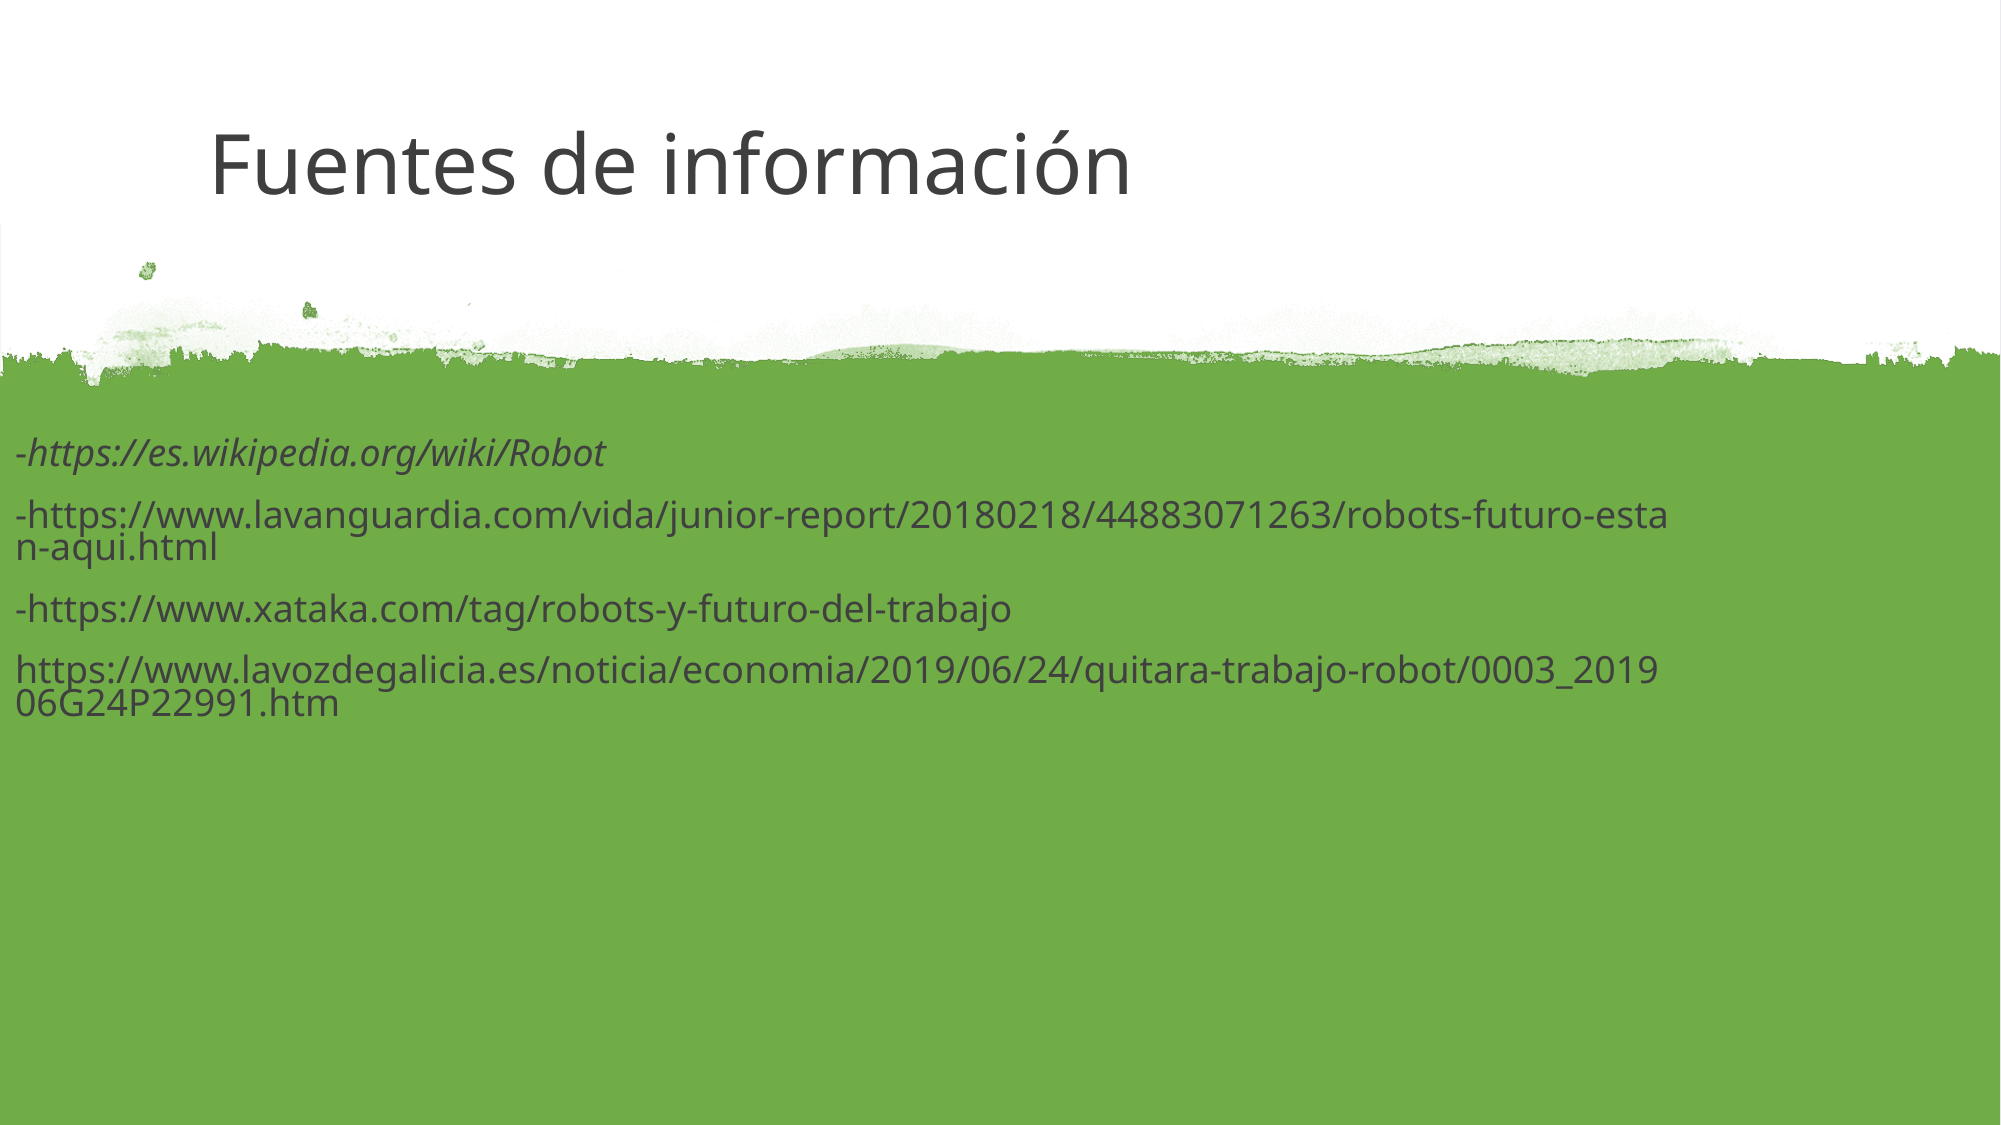

# Fuentes de información
-https://es.wikipedia.org/wiki/Robot
-https://www.lavanguardia.com/vida/junior-report/20180218/44883071263/robots-futuro-estan-aqui.html
-https://www.xataka.com/tag/robots-y-futuro-del-trabajo
https://www.lavozdegalicia.es/noticia/economia/2019/06/24/quitara-trabajo-robot/0003_201906G24P22991.htm